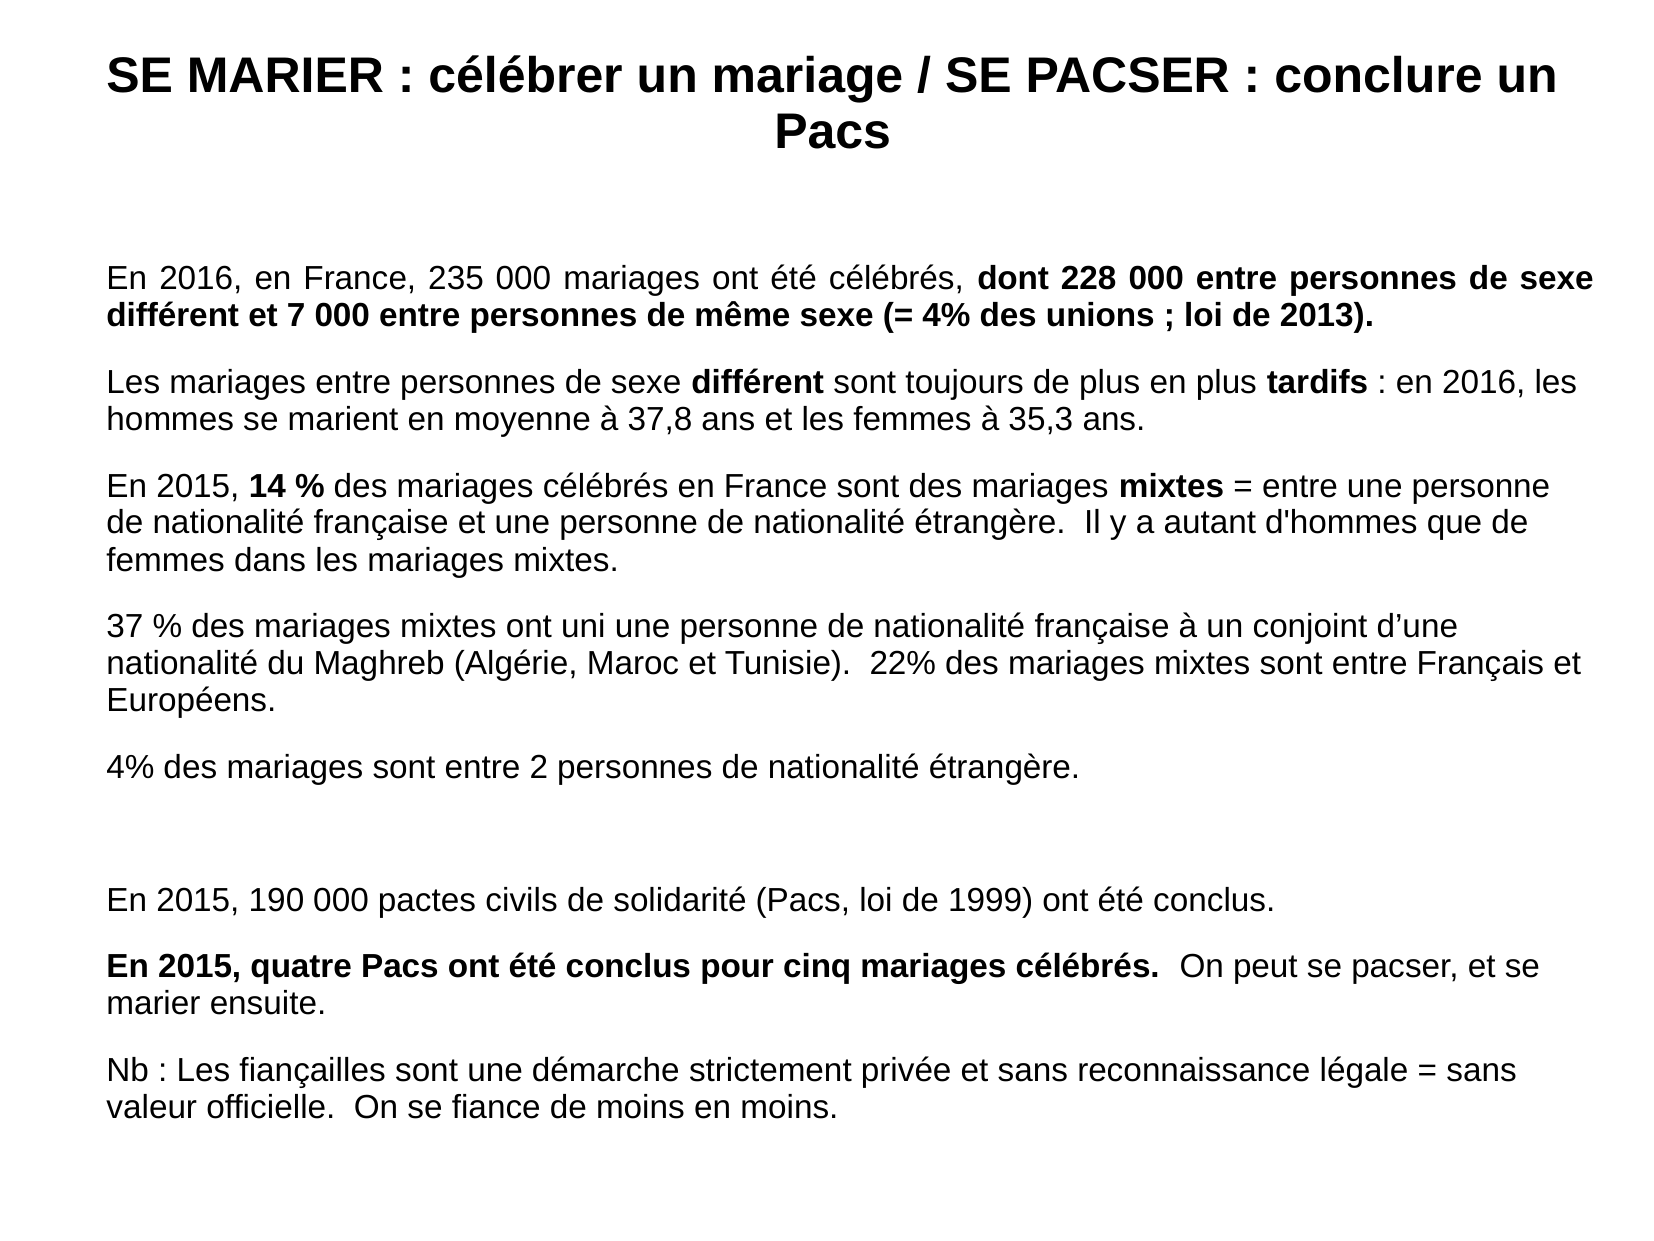

# SE MARIER : célébrer un mariage / SE PACSER : conclure un Pacs
En 2016, en France, 235 000 mariages ont été célébrés, dont 228 000 entre personnes de sexe différent et 7 000 entre personnes de même sexe (= 4% des unions ; loi de 2013).
Les mariages entre personnes de sexe différent sont toujours de plus en plus tardifs : en 2016, les hommes se marient en moyenne à 37,8 ans et les femmes à 35,3 ans.
En 2015, 14 % des mariages célébrés en France sont des mariages mixtes = entre une personne de nationalité française et une personne de nationalité étrangère. Il y a autant d'hommes que de femmes dans les mariages mixtes.
37 % des mariages mixtes ont uni une personne de nationalité française à un conjoint d’une nationalité du Maghreb (Algérie, Maroc et Tunisie). 22% des mariages mixtes sont entre Français et Européens.
4% des mariages sont entre 2 personnes de nationalité étrangère.
En 2015, 190 000 pactes civils de solidarité (Pacs, loi de 1999) ont été conclus.
En 2015, quatre Pacs ont été conclus pour cinq mariages célébrés. On peut se pacser, et se marier ensuite.
Nb : Les fiançailles sont une démarche strictement privée et sans reconnaissance légale = sans valeur officielle. On se fiance de moins en moins.